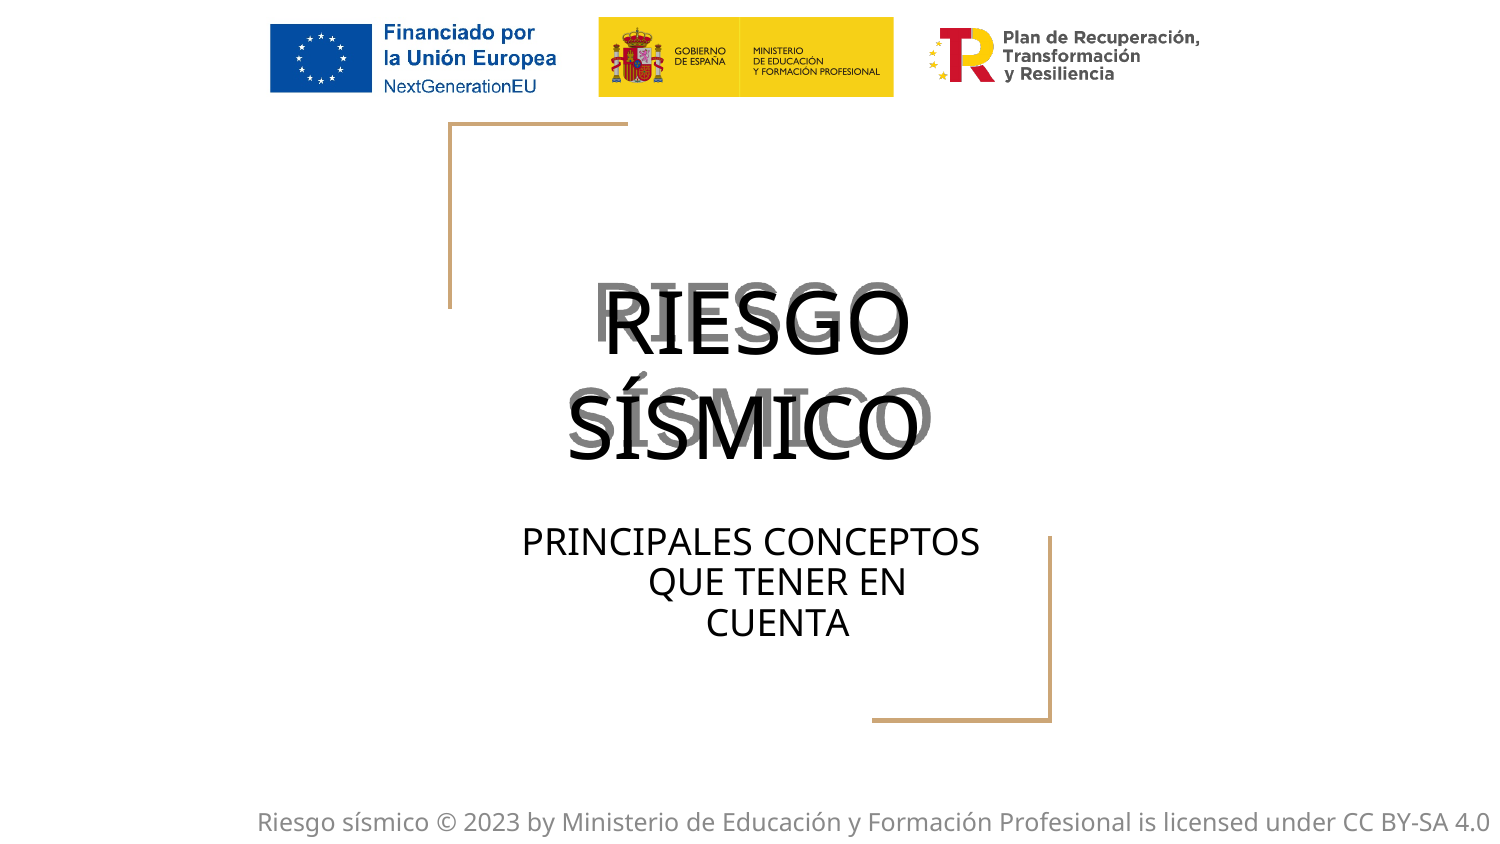

# RIESGO SÍSMICO
PRINCIPALES CONCEPTOS QUE TENER EN CUENTA
Riesgo sísmico © 2023 by Ministerio de Educación y Formación Profesional is licensed under CC BY-SA 4.0